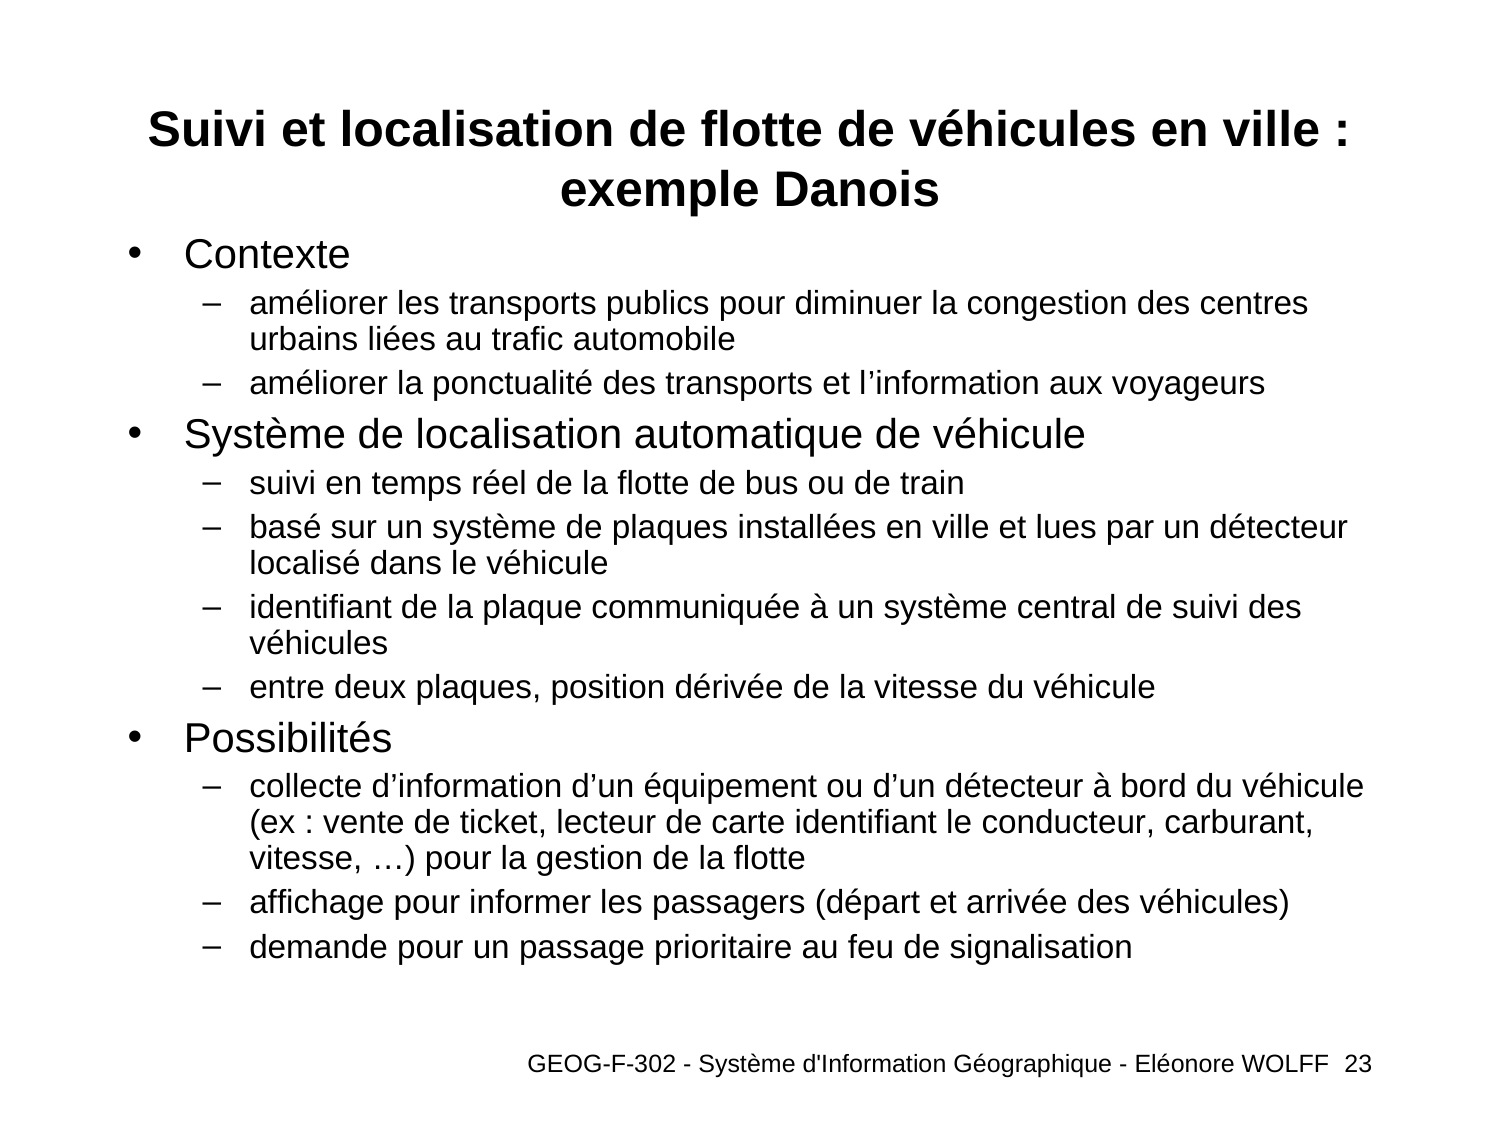

# Suivi et localisation de flotte de véhicules en ville : exemple Danois
Contexte
améliorer les transports publics pour diminuer la congestion des centres urbains liées au trafic automobile
améliorer la ponctualité des transports et l’information aux voyageurs
Système de localisation automatique de véhicule
suivi en temps réel de la flotte de bus ou de train
basé sur un système de plaques installées en ville et lues par un détecteur localisé dans le véhicule
identifiant de la plaque communiquée à un système central de suivi des véhicules
entre deux plaques, position dérivée de la vitesse du véhicule
Possibilités
collecte d’information d’un équipement ou d’un détecteur à bord du véhicule (ex : vente de ticket, lecteur de carte identifiant le conducteur, carburant, vitesse, …) pour la gestion de la flotte
affichage pour informer les passagers (départ et arrivée des véhicules)
demande pour un passage prioritaire au feu de signalisation
GEOG-F-302 - Système d'Information Géographique - Eléonore WOLFF